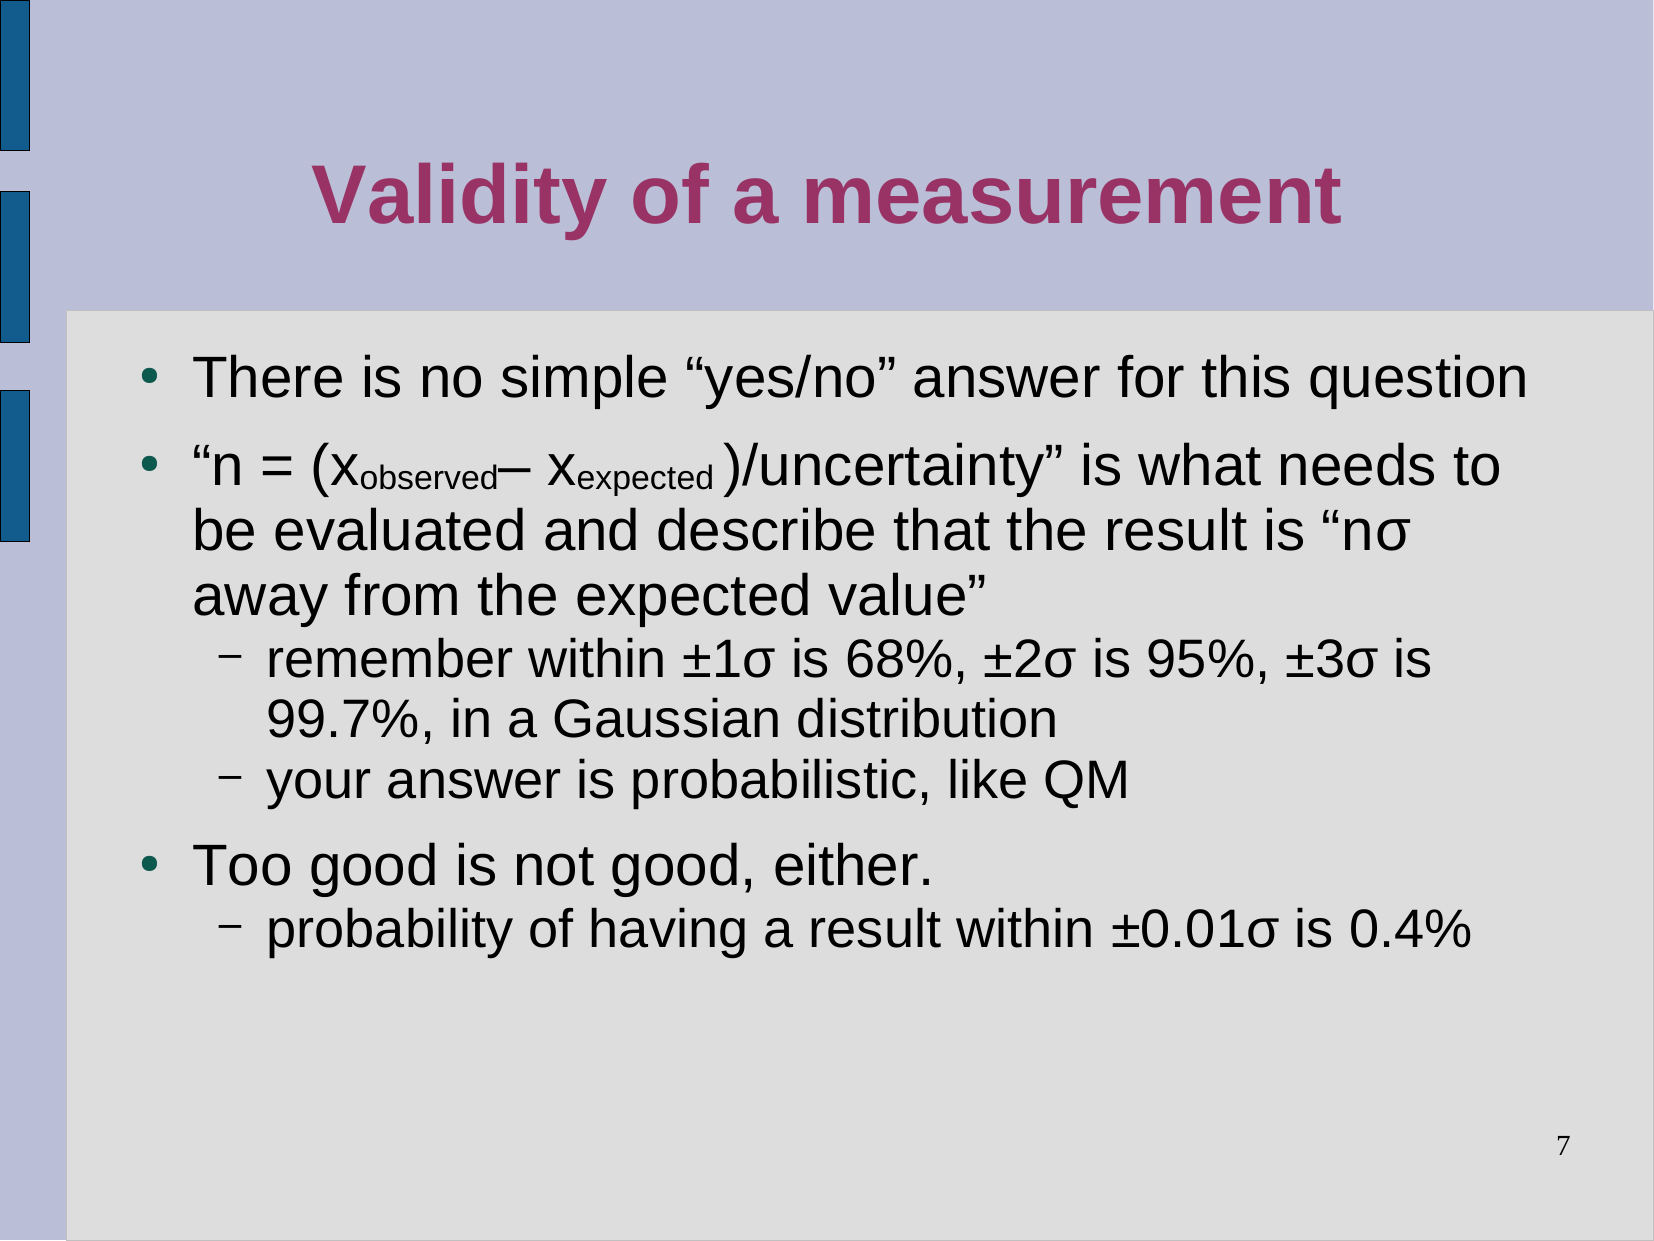

# Validity of a measurement
There is no simple “yes/no” answer for this question
“n = (xobserved– xexpected )/uncertainty” is what needs to be evaluated and describe that the result is “nσ away from the expected value”
remember within ±1σ is 68%, ±2σ is 95%, ±3σ is 99.7%, in a Gaussian distribution
your answer is probabilistic, like QM
Too good is not good, either.
probability of having a result within ±0.01σ is 0.4%
7